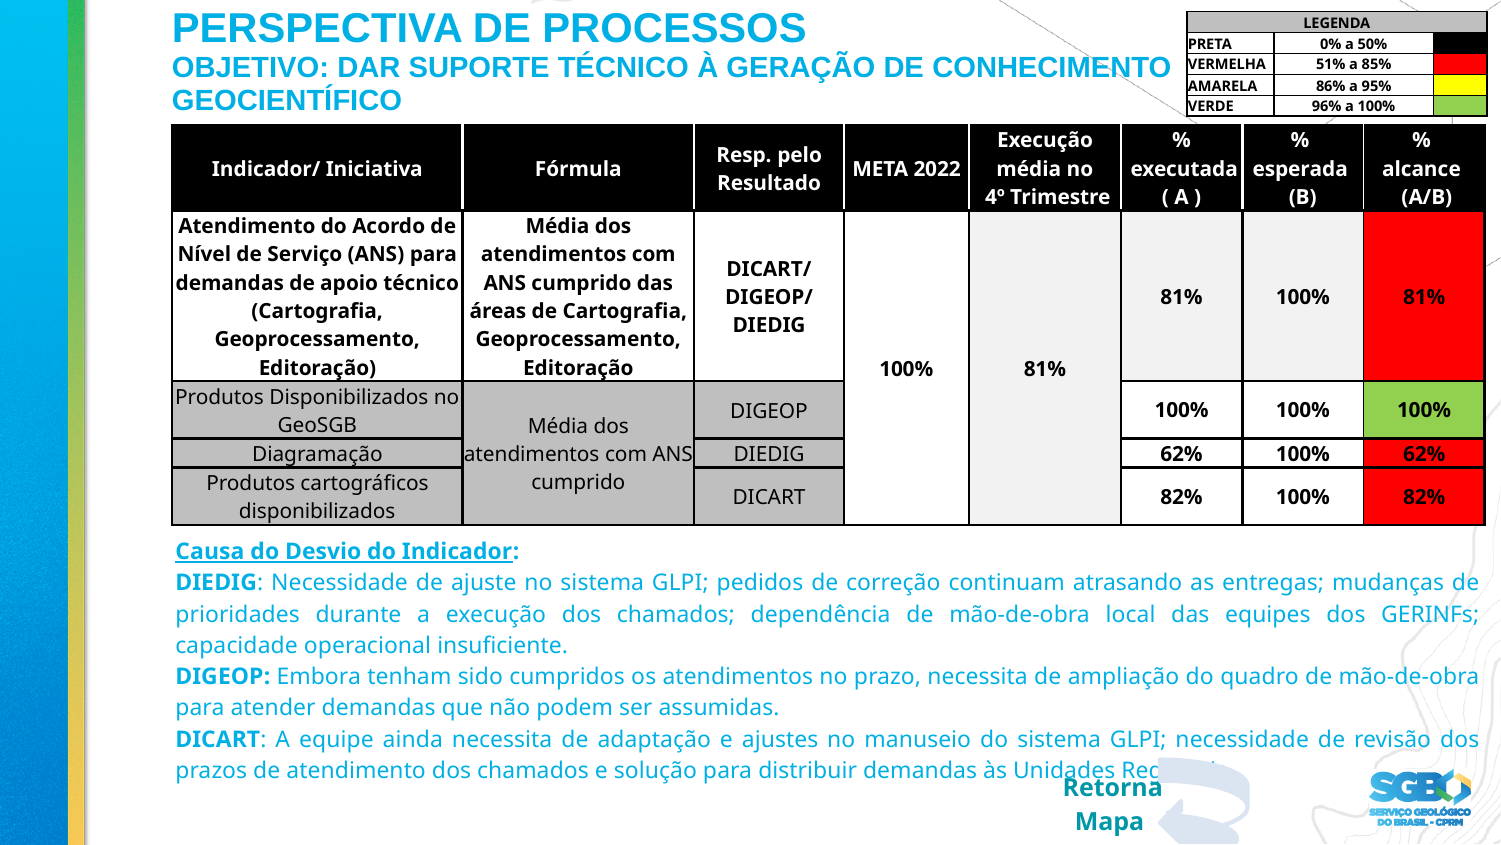

PERSPECTIVA DE PROCESSOS
OBJETIVO: DAR SUPORTE TÉCNICO À GERAÇÃO DE CONHECIMENTO GEOCIENTÍFICO
| LEGENDA | | |
| --- | --- | --- |
| PRETA | 0% a 50% | |
| VERMELHA | 51% a 85% | |
| AMARELA | 86% a 95% | |
| VERDE | 96% a 100% | |
PERSPECTIVA DE VALOR PARA CLIENTES E USUÁRIOS
| Indicador/ Iniciativa | Fórmula | Resp. pelo Resultado | META 2022 | Execução média no 4º Trimestre | % executada ( A ) | % esperada (B) | % alcance (A/B) |
| --- | --- | --- | --- | --- | --- | --- | --- |
| Atendimento do Acordo de Nível de Serviço (ANS) para demandas de apoio técnico (Cartografia, Geoprocessamento, Editoração) | Média dos atendimentos com ANS cumprido das áreas de Cartografia, Geoprocessamento, Editoração | DICART/ DIGEOP/ DIEDIG | 100% | ​ 81% ​ | 81% | 100% | 81% |
| Produtos Disponibilizados no GeoSGB | Média dos atendimentos com ANS cumprido | DIGEOP | | | 100% | 100% | 100% |
| Diagramação | | DIEDIG | | | 62% | 100% | 62% |
| Produtos cartográficos disponibilizados | | DICART | | | 82% | 100% | 82% |
Causa do Desvio do Indicador:
DIEDIG: Necessidade de ajuste no sistema GLPI; pedidos de correção continuam atrasando as entregas; mudanças de prioridades durante a execução dos chamados; dependência de mão-de-obra local das equipes dos GERINFs; capacidade operacional insuficiente.
DIGEOP: Embora tenham sido cumpridos os atendimentos no prazo, necessita de ampliação do quadro de mão-de-obra para atender demandas que não podem ser assumidas.
DICART: A equipe ainda necessita de adaptação e ajustes no manuseio do sistema GLPI; necessidade de revisão dos prazos de atendimento dos chamados e solução para distribuir demandas às Unidades Regionais.
Retorna Mapa